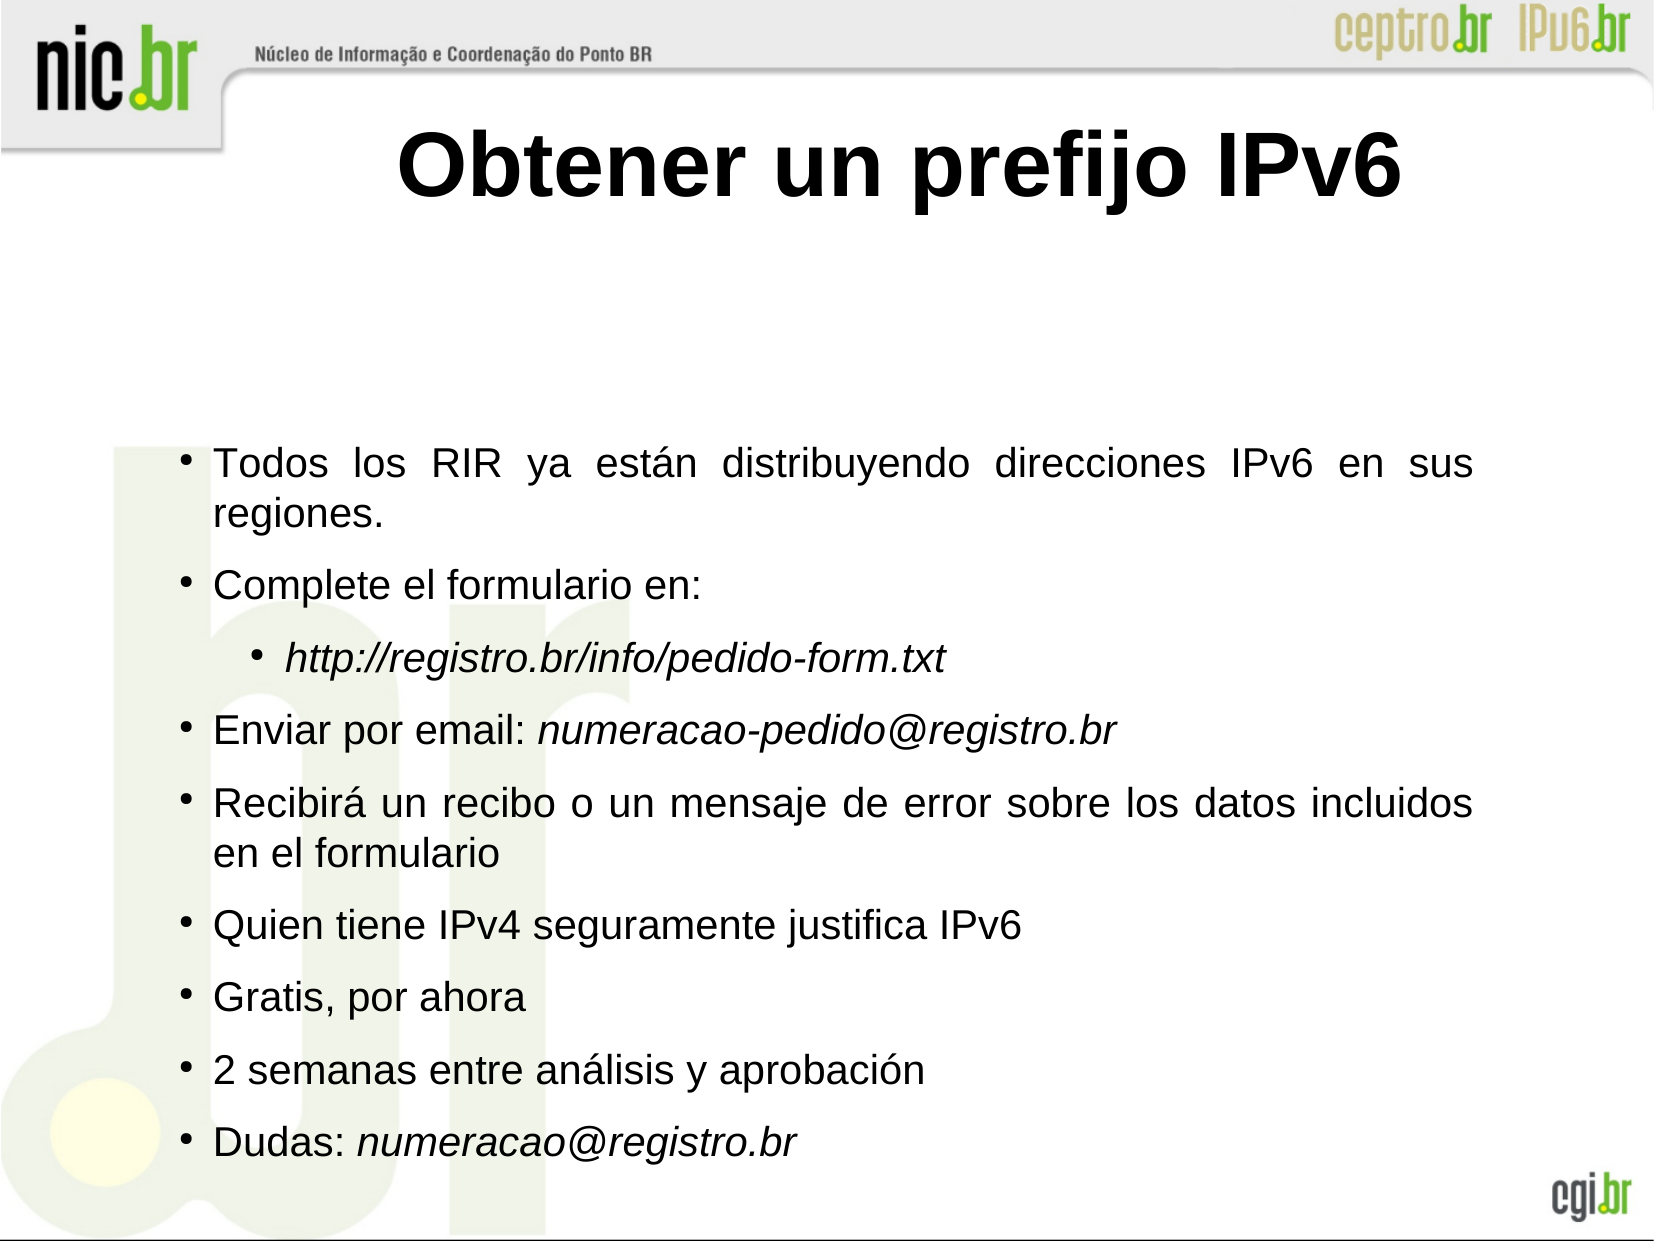

Obtener un prefijo IPv6
Todos los RIR ya están distribuyendo direcciones IPv6 en sus regiones.
Complete el formulario en:
http://registro.br/info/pedido-form.txt
Enviar por email: numeracao-pedido@registro.br
Recibirá un recibo o un mensaje de error sobre los datos incluidos en el formulario
Quien tiene IPv4 seguramente justifica IPv6
Gratis, por ahora
2 semanas entre análisis y aprobación
Dudas: numeracao@registro.br